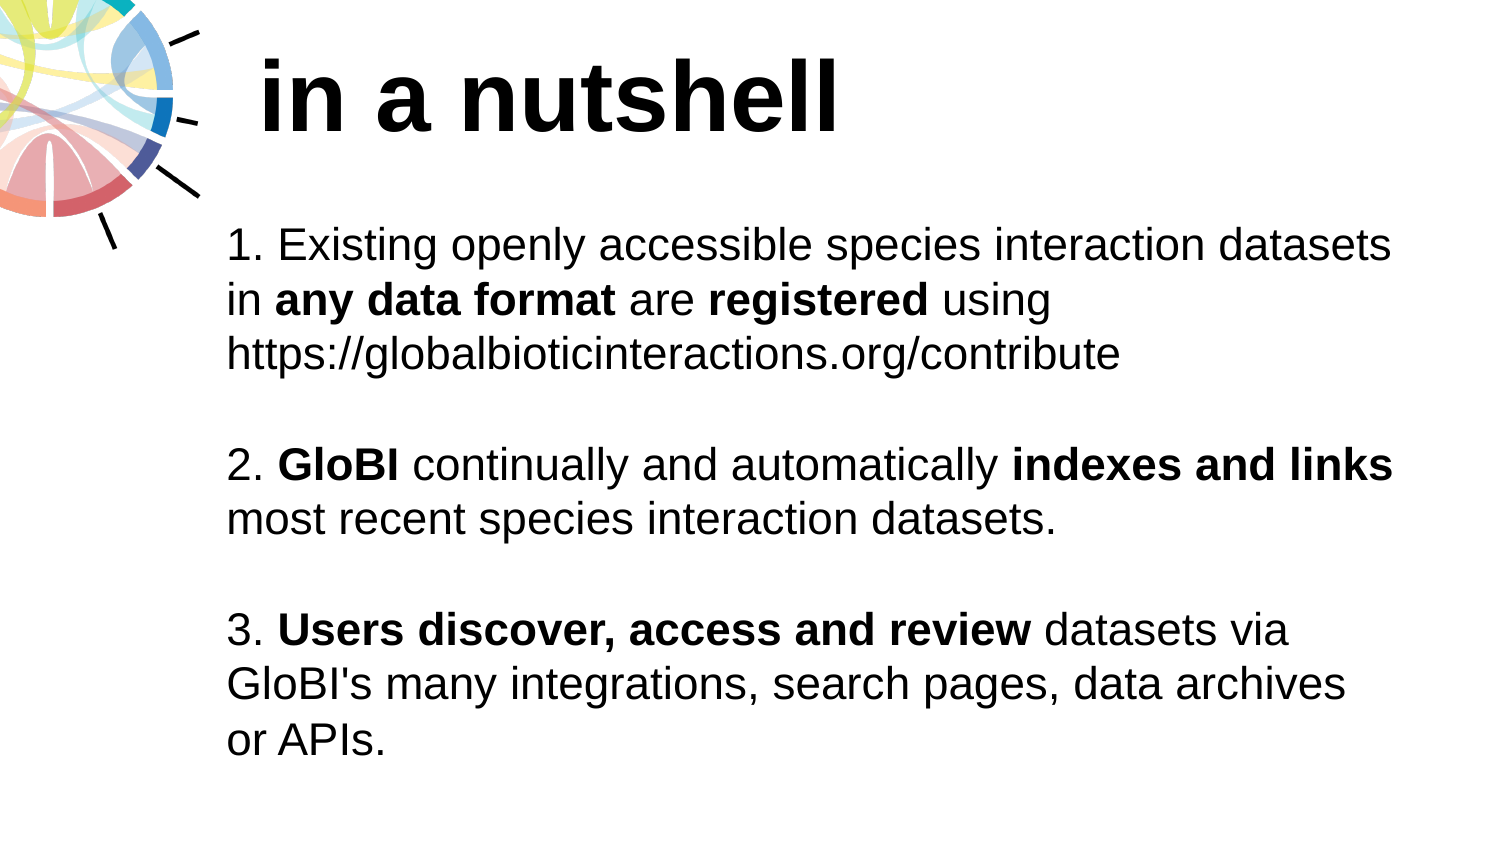

in a nutshell
1. Existing openly accessible species interaction datasets in any data format are registered using https://globalbioticinteractions.org/contribute
2. GloBI continually and automatically indexes and links most recent species interaction datasets.
3. Users discover, access and review datasets via GloBI's many integrations, search pages, data archives or APIs.